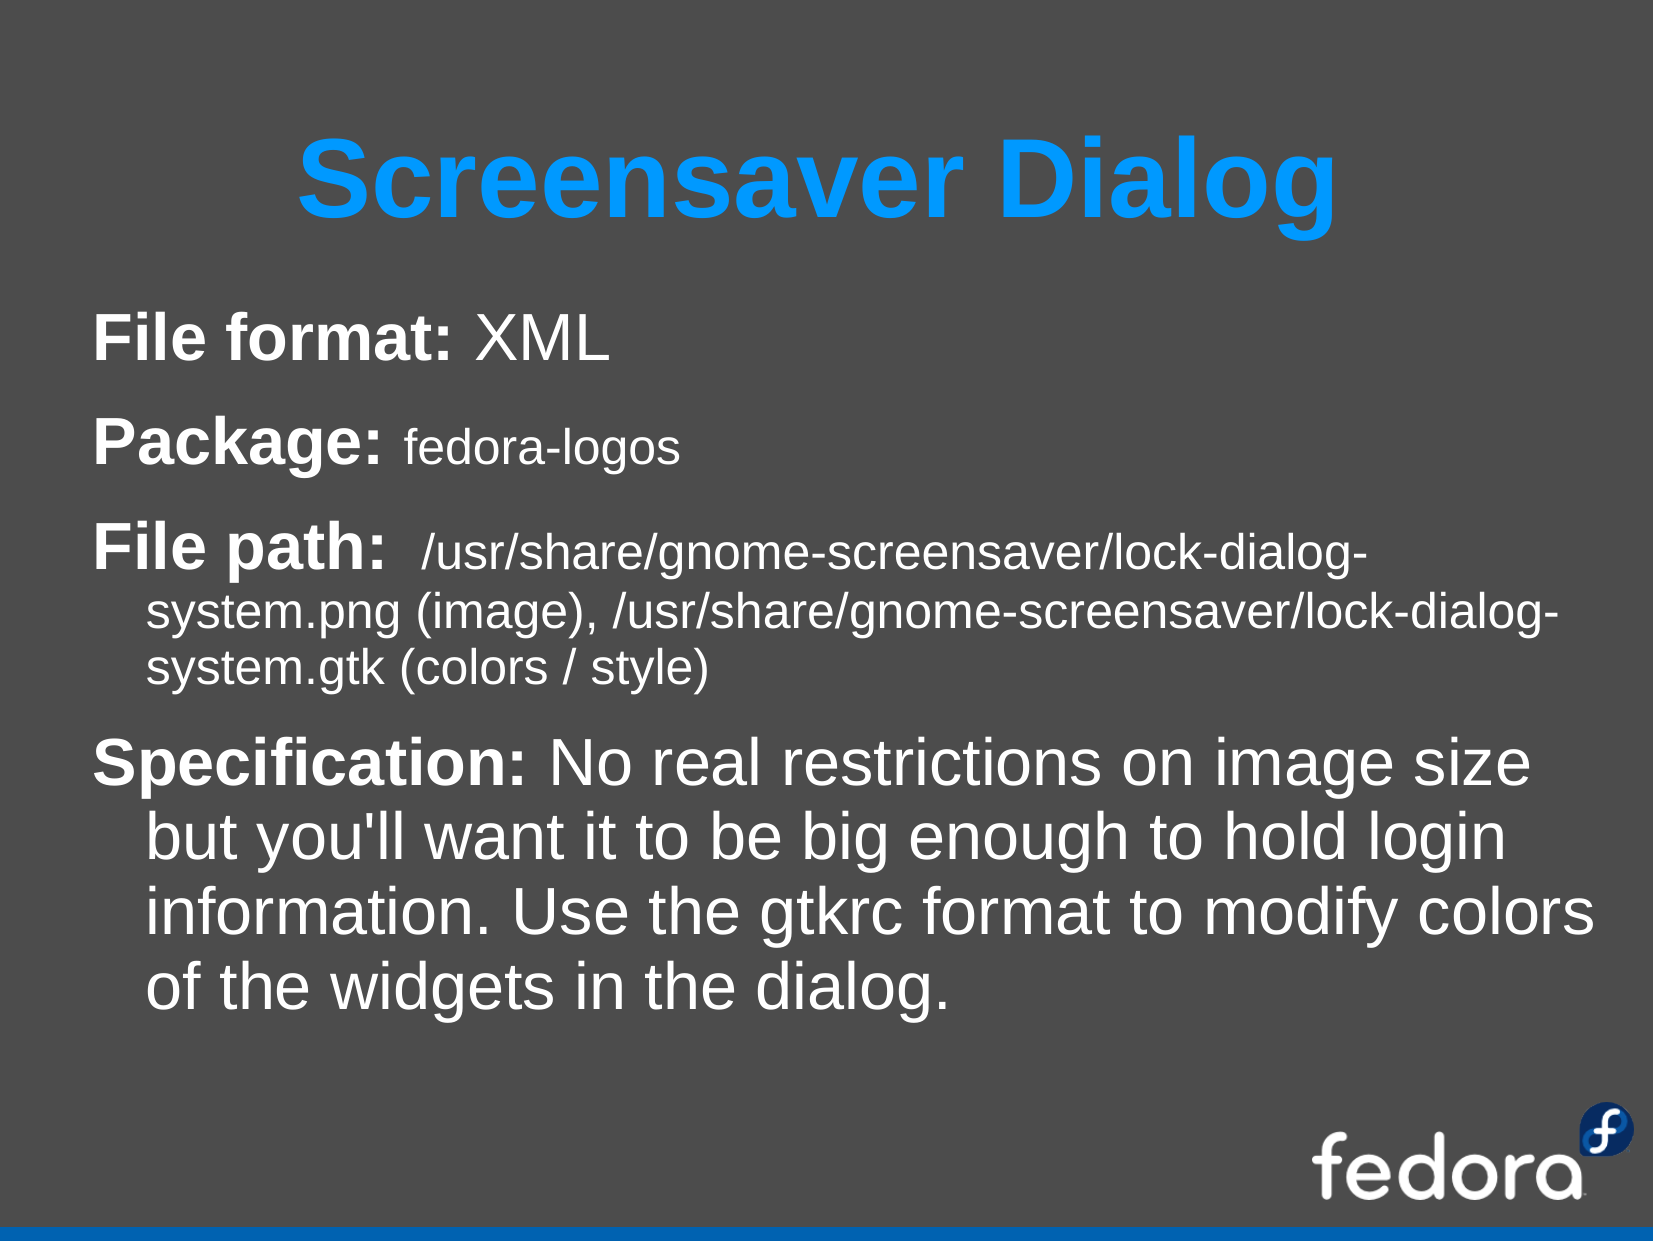

# Screensaver Dialog
File format: XML
Package: fedora-logos
File path: /usr/share/gnome-screensaver/lock-dialog-system.png (image), /usr/share/gnome-screensaver/lock-dialog-system.gtk (colors / style)
Specification: No real restrictions on image size but you'll want it to be big enough to hold login information. Use the gtkrc format to modify colors of the widgets in the dialog.